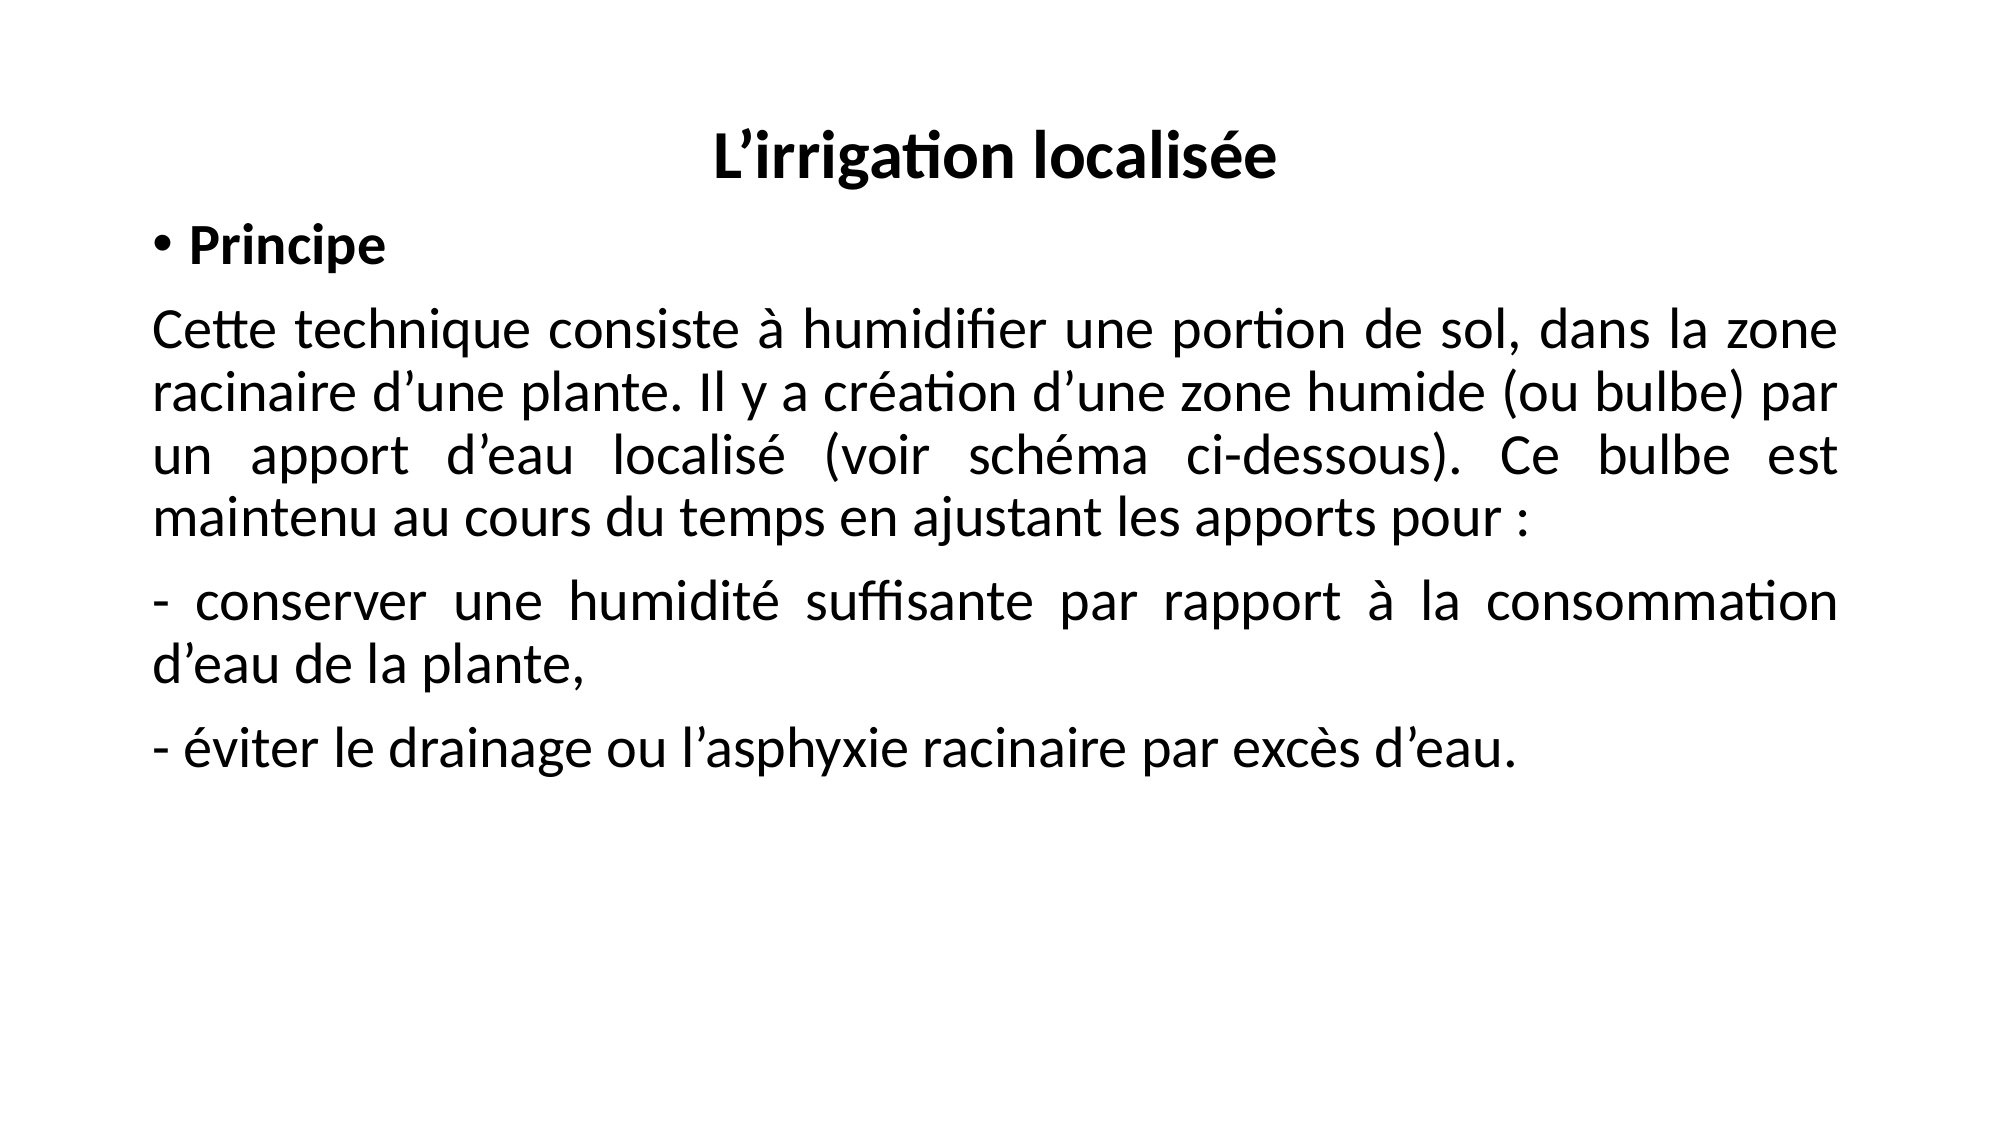

# L’irrigation localisée
Principe
Cette technique consiste à humidifier une portion de sol, dans la zone racinaire d’une plante. Il y a création d’une zone humide (ou bulbe) par un apport d’eau localisé (voir schéma ci-dessous). Ce bulbe est maintenu au cours du temps en ajustant les apports pour :
- conserver une humidité suffisante par rapport à la consommation d’eau de la plante,
- éviter le drainage ou l’asphyxie racinaire par excès d’eau.